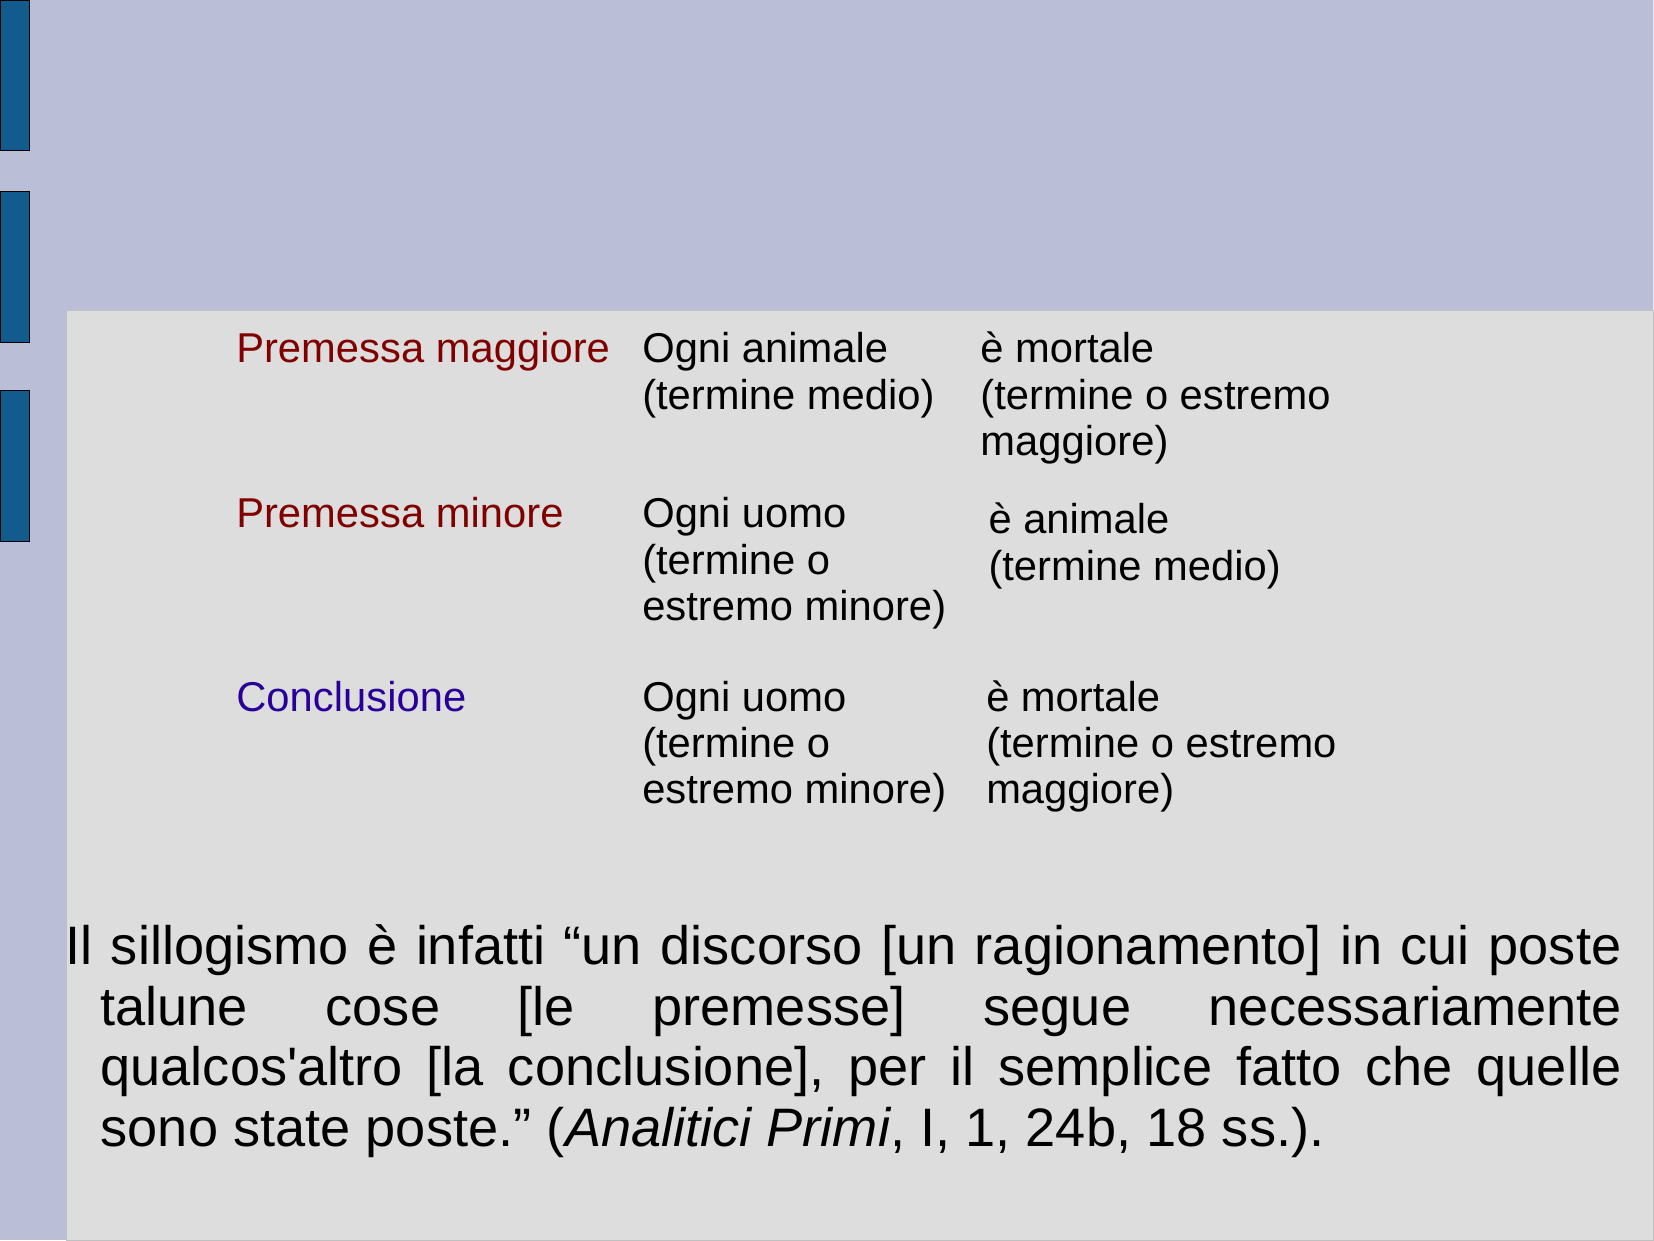

#
Premessa maggiore
Ogni animale
(termine medio)
è mortale
(termine o estremo maggiore)
Premessa minore
Ogni uomo
(termine o estremo minore)
è animale
(termine medio)
Conclusione
Ogni uomo
(termine o estremo minore)
è mortale
(termine o estremo maggiore)
 Il sillogismo è infatti “un discorso [un ragionamento] in cui poste talune cose [le premesse] segue necessariamente qualcos'altro [la conclusione], per il semplice fatto che quelle sono state poste.” (Analitici Primi, I, 1, 24b, 18 ss.).